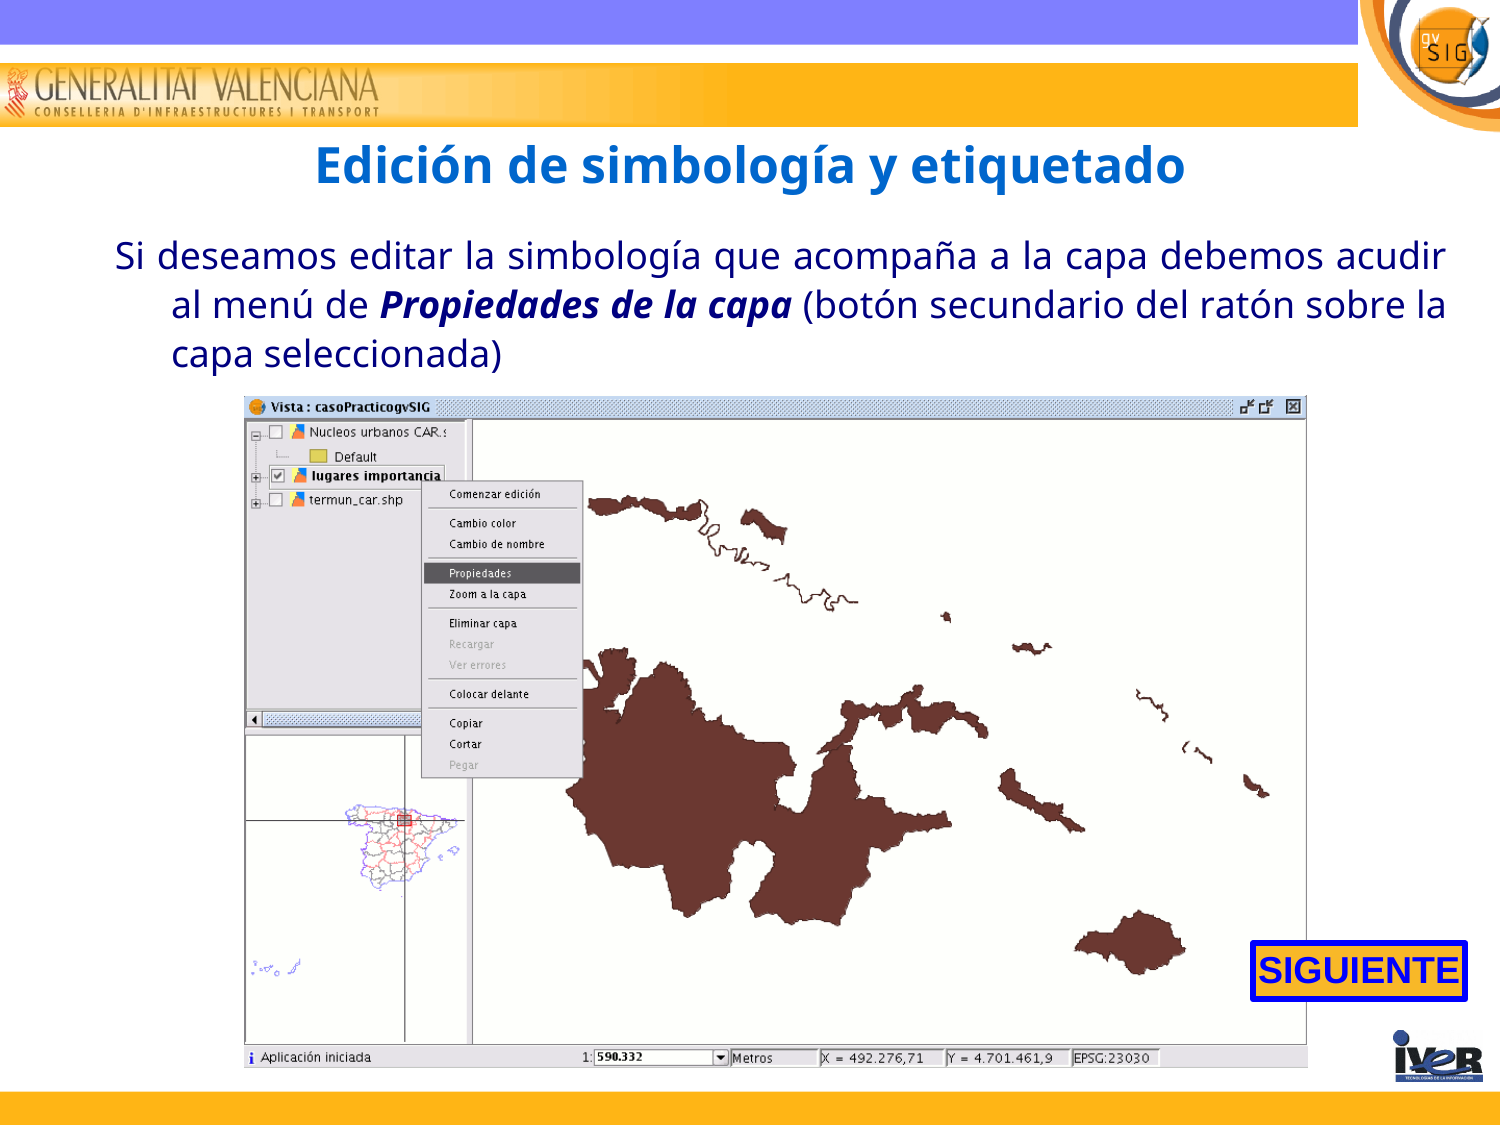

# Edición de simbología y etiquetado
Si deseamos editar la simbología que acompaña a la capa debemos acudir al menú de Propiedades de la capa (botón secundario del ratón sobre la capa seleccionada)
SIGUIENTE